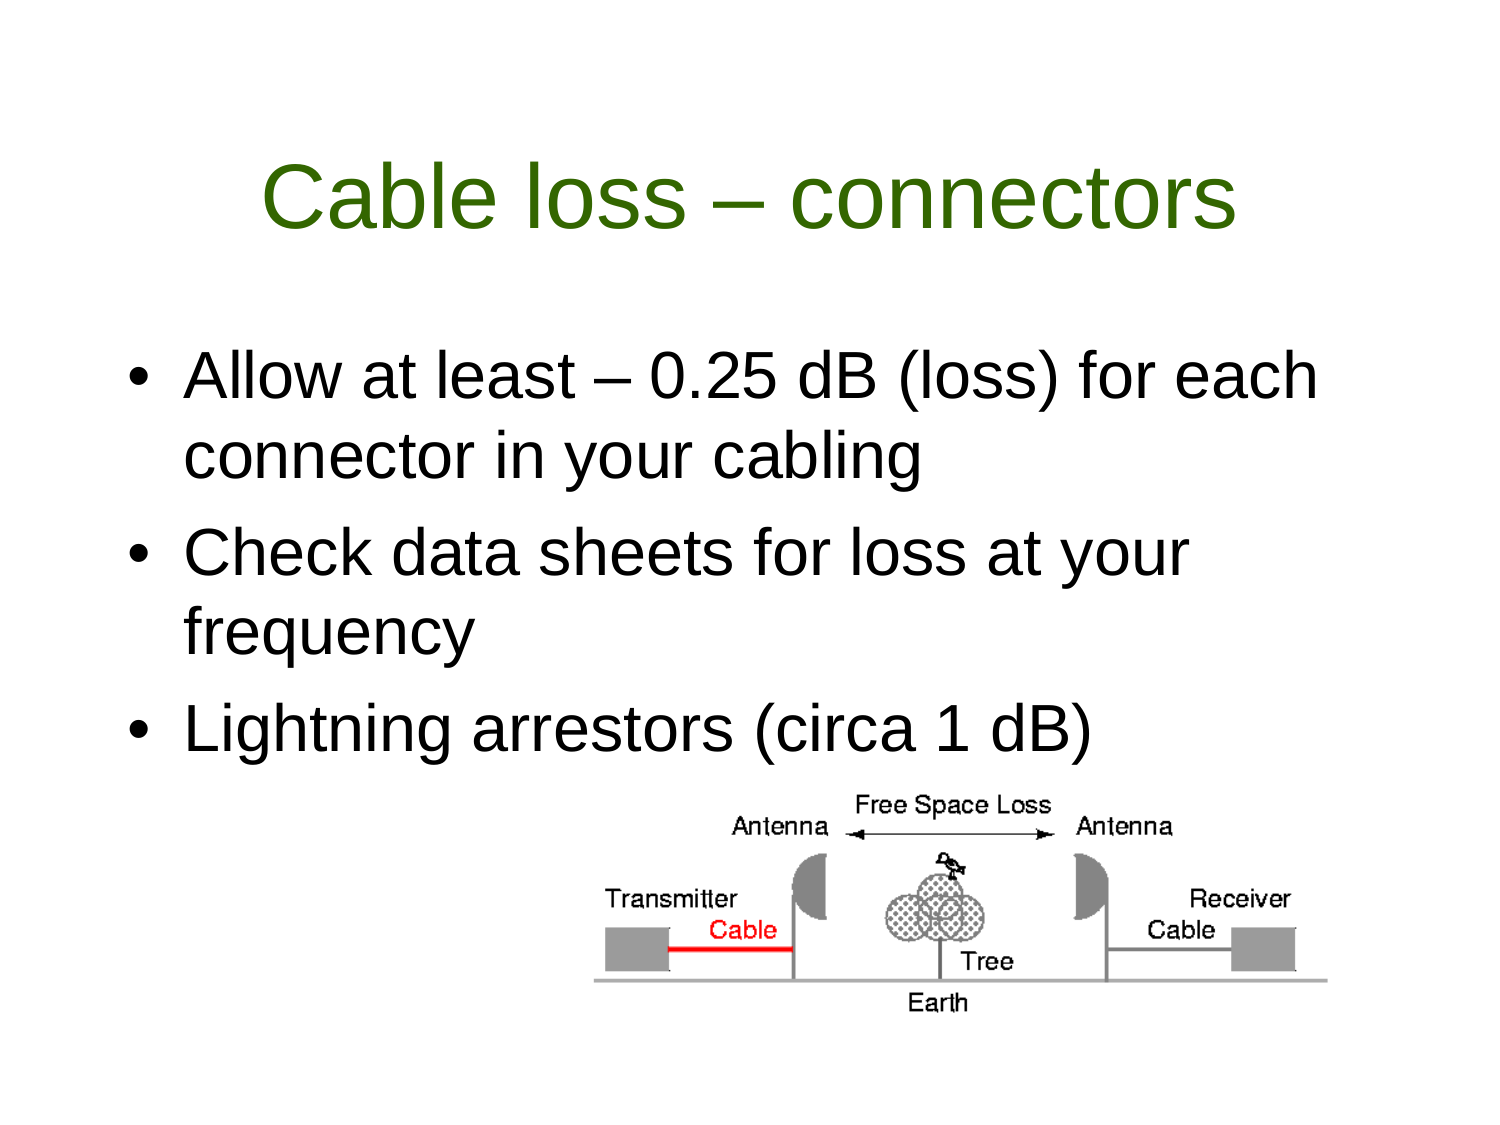

# Cable loss – connectors
Allow at least – 0.25 dB (loss) for each connector in your cabling
Check data sheets for loss at your frequency
Lightning arrestors (circa 1 dB)